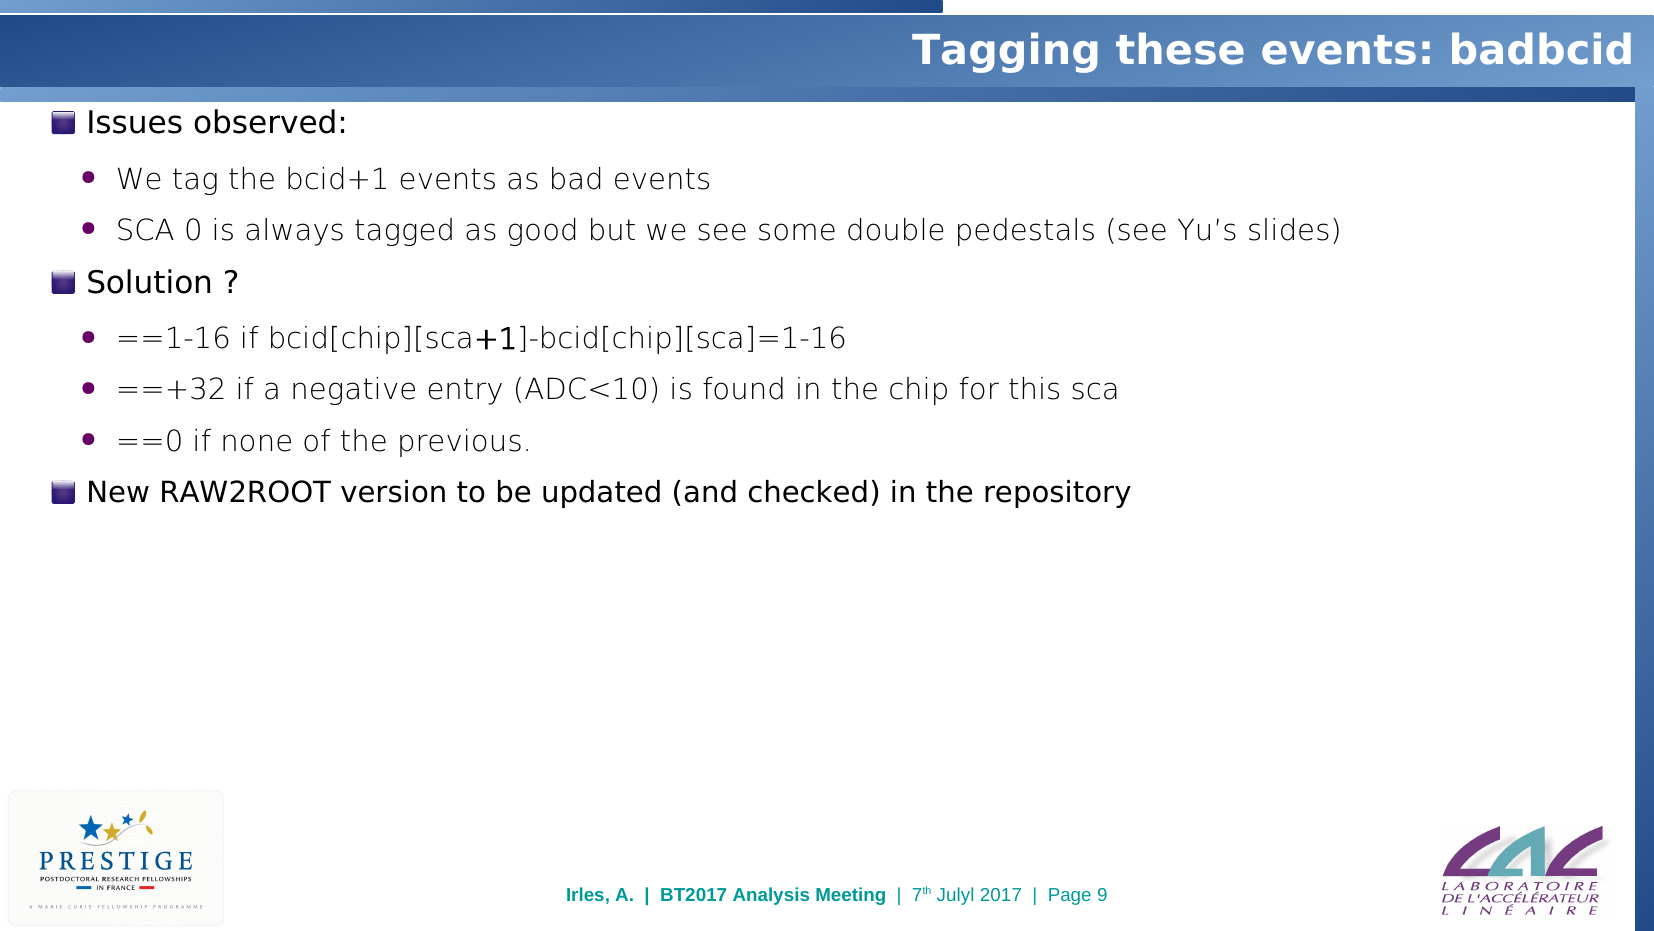

# Tagging these events: badbcid
Issues observed:
We tag the bcid+1 events as bad events
SCA 0 is always tagged as good but we see some double pedestals (see Yu’s slides)
Solution ?
==1-16 if bcid[chip][sca+1]-bcid[chip][sca]=1-16
==+32 if a negative entry (ADC<10) is found in the chip for this sca
==0 if none of the previous.
New RAW2ROOT version to be updated (and checked) in the repository